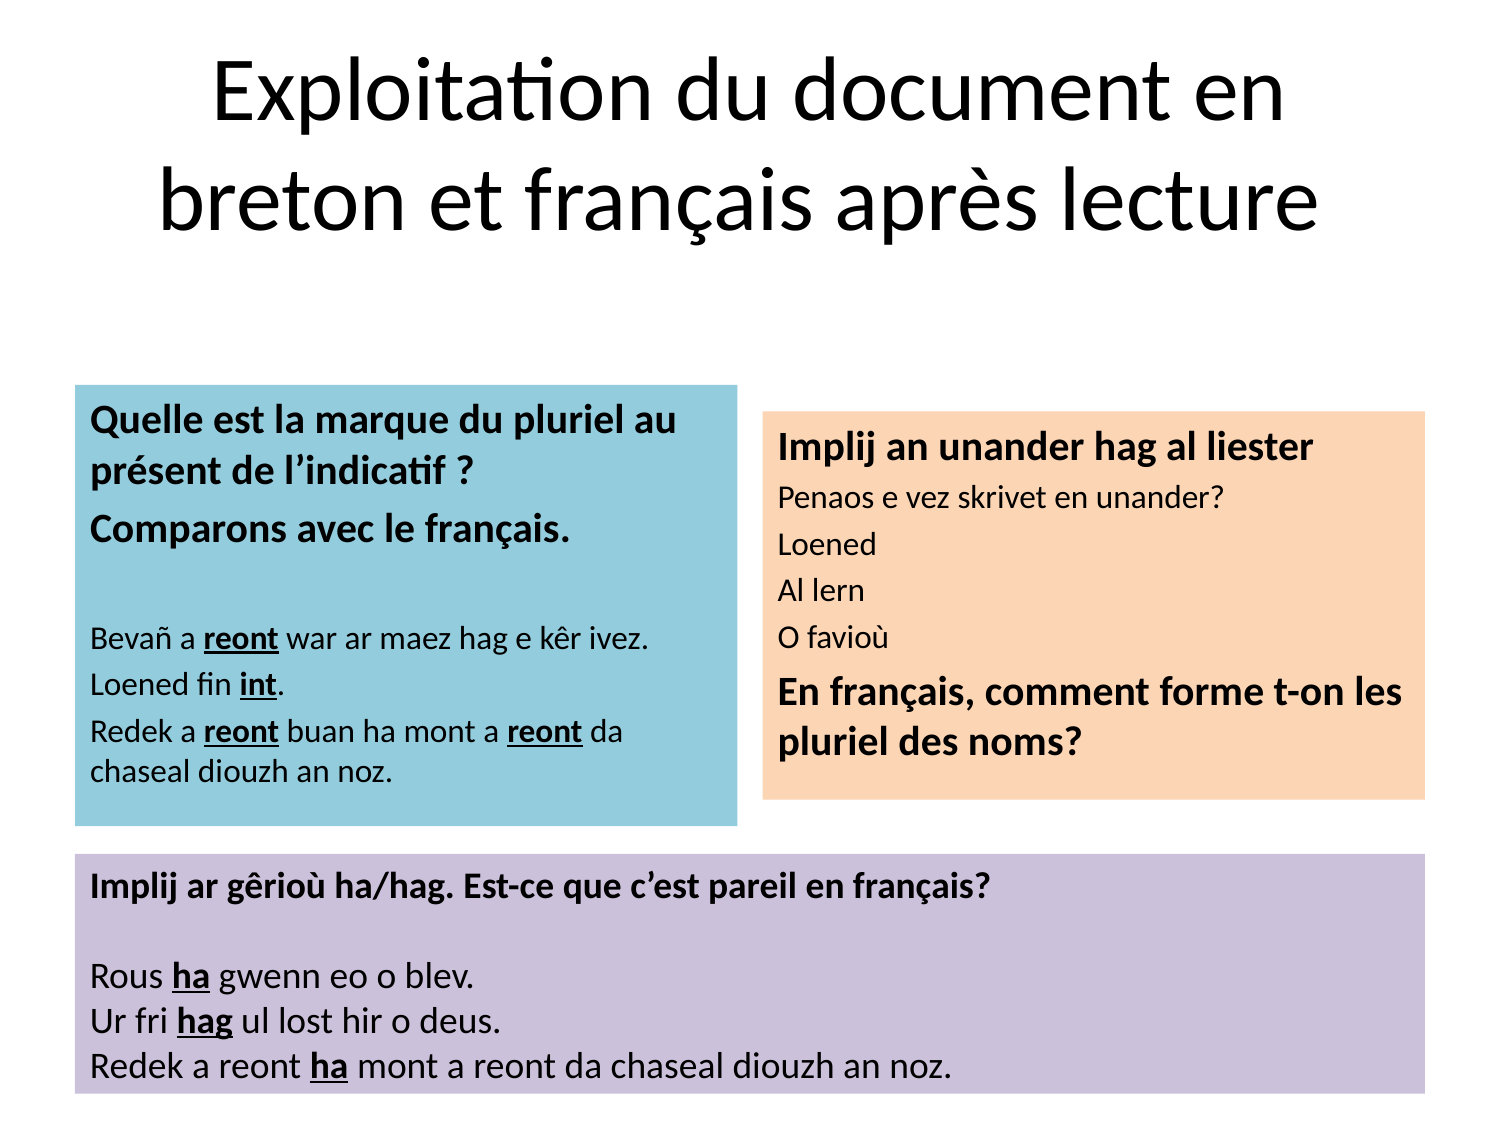

# Exploitation du document en breton et français après lecture
Quelle est la marque du pluriel au présent de l’indicatif ?
Comparons avec le français.
Bevañ a reont war ar maez hag e kêr ivez.
Loened fin int.
Redek a reont buan ha mont a reont da chaseal diouzh an noz.
Implij an unander hag al liester
Penaos e vez skrivet en unander?
Loened
Al lern
O favioù
En français, comment forme t-on les pluriel des noms?
Implij ar gêrioù ha/hag. Est-ce que c’est pareil en français?
Rous ha gwenn eo o blev.
Ur fri hag ul lost hir o deus.
Redek a reont ha mont a reont da chaseal diouzh an noz.